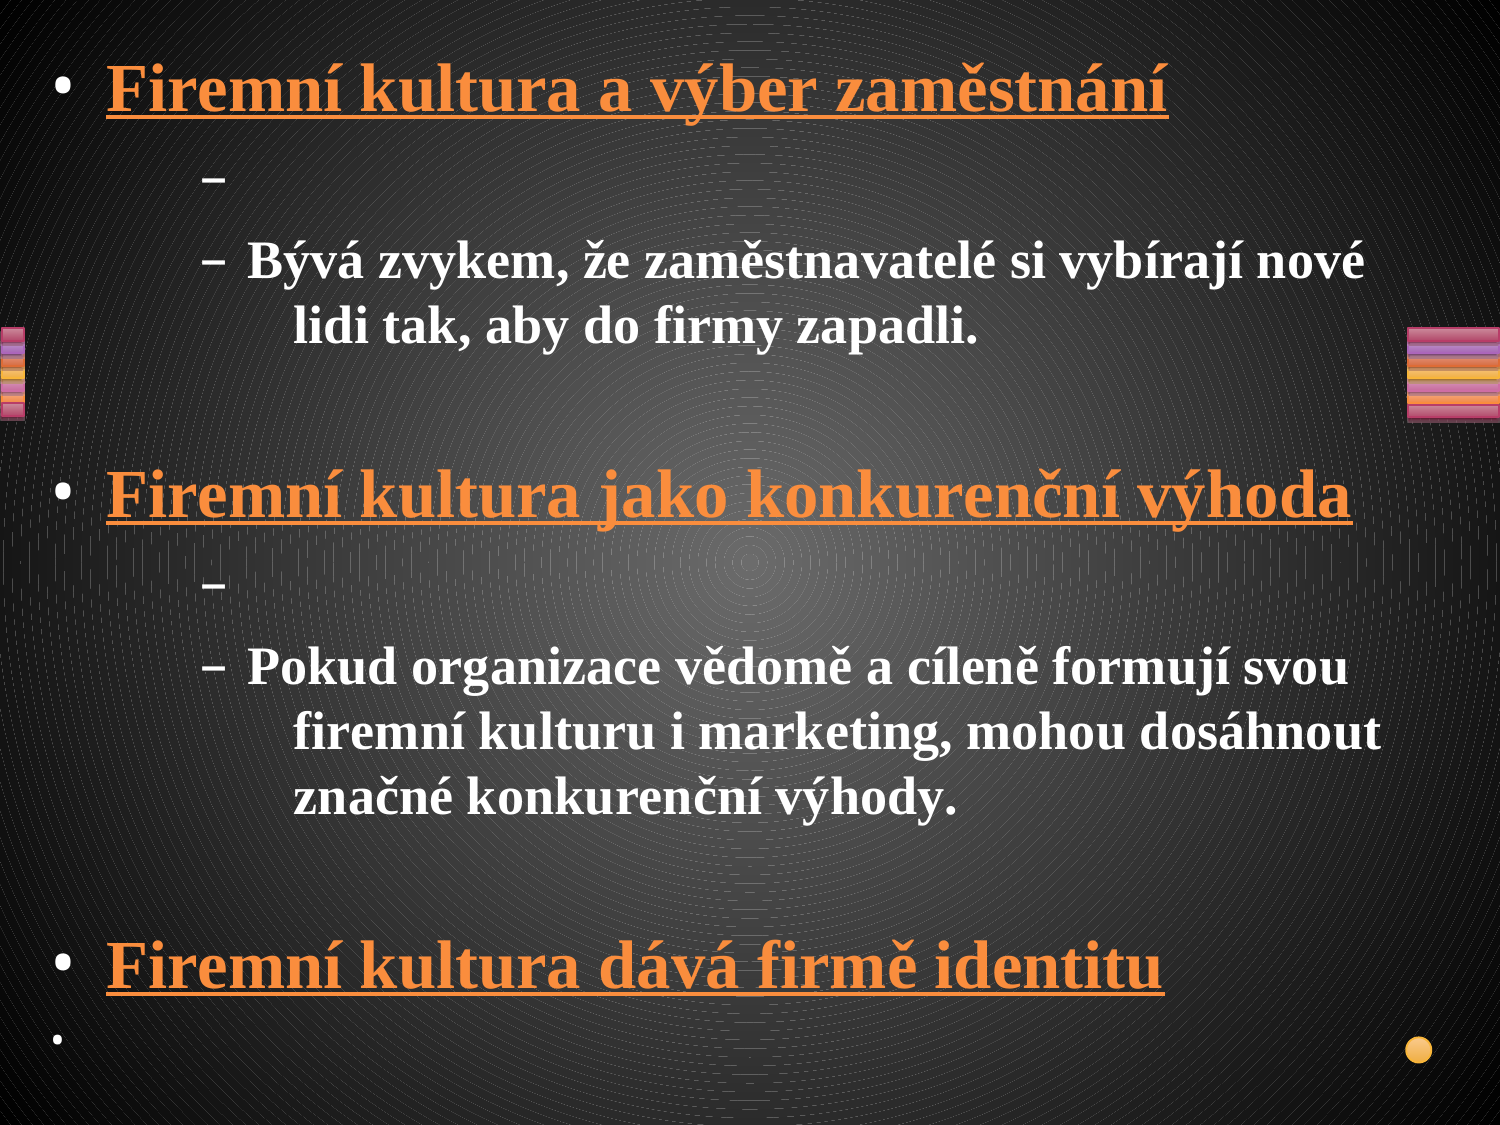

# Firemní kultura a výber zaměstnání
Bývá zvykem, že zaměstnavatelé si vybírají nové lidi tak, aby do firmy zapadli.
Firemní kultura jako konkurenční výhoda
Pokud organizace vědomě a cíleně formují svou firemní kulturu i marketing, mohou dosáhnout značné konkurenční výhody.
Firemní kultura dává firmě identitu